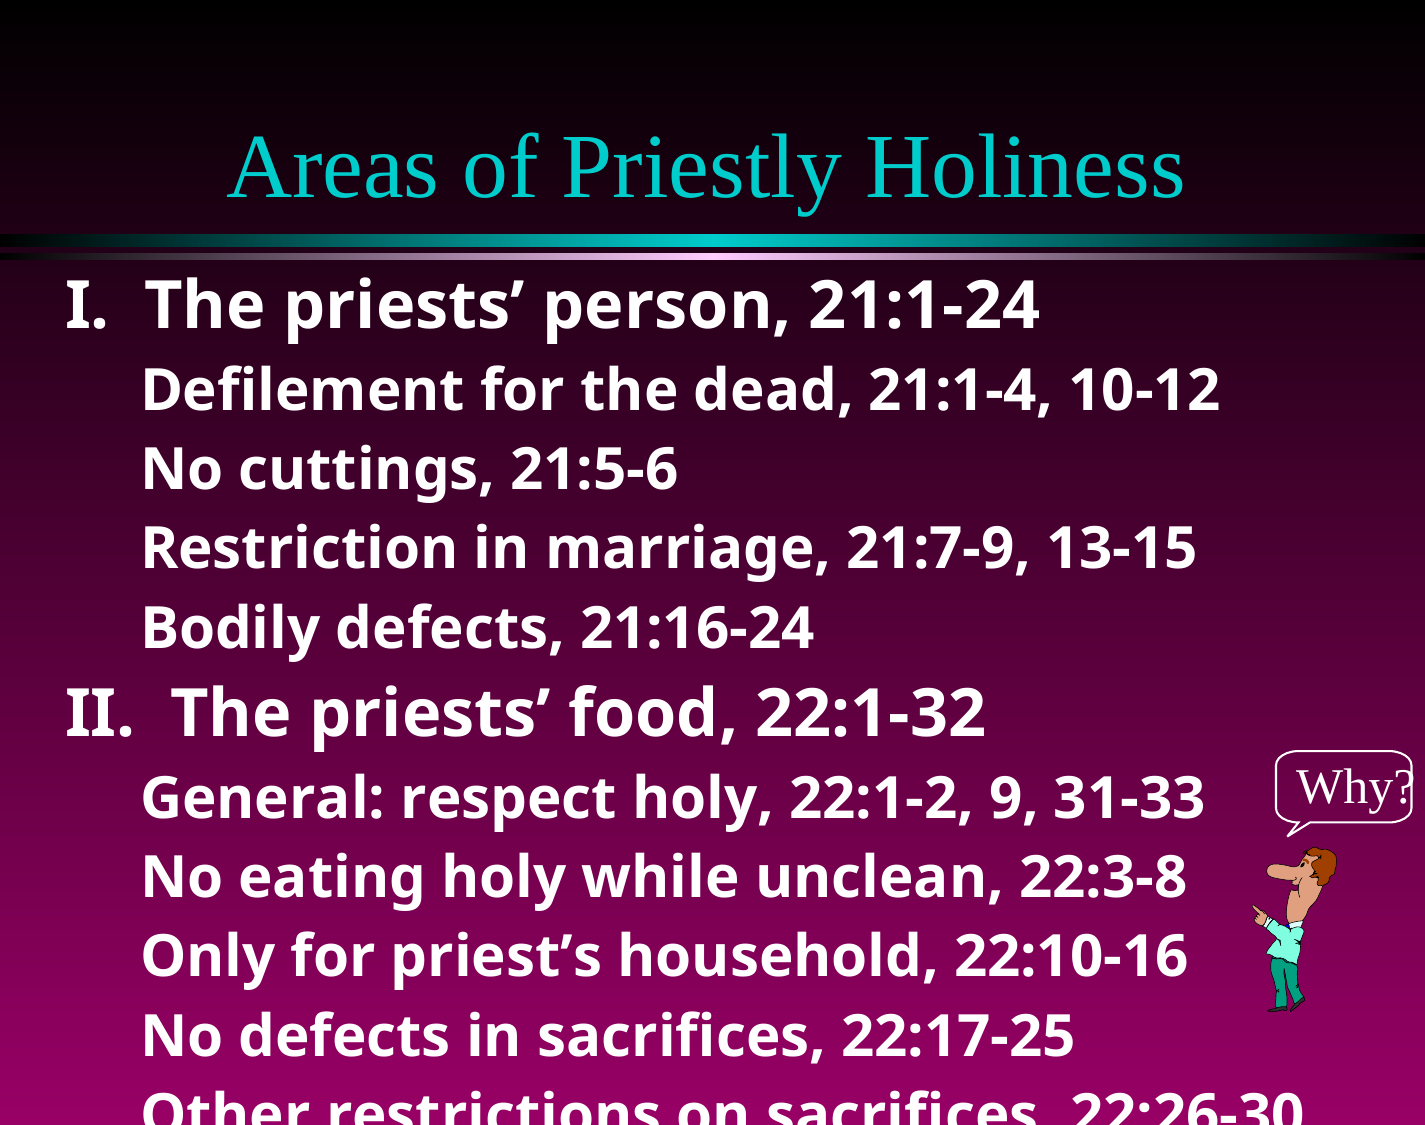

# Areas of Priestly Holiness
I. The priests’ person, 21:1-24
Defilement for the dead, 21:1-4, 10-12
No cuttings, 21:5-6
Restriction in marriage, 21:7-9, 13-15
Bodily defects, 21:16-24
II. The priests’ food, 22:1-32
General: respect holy, 22:1-2, 9, 31-33
No eating holy while unclean, 22:3-8
Only for priest’s household, 22:10-16
No defects in sacrifices, 22:17-25
Other restrictions on sacrifices, 22:26-30
Why?